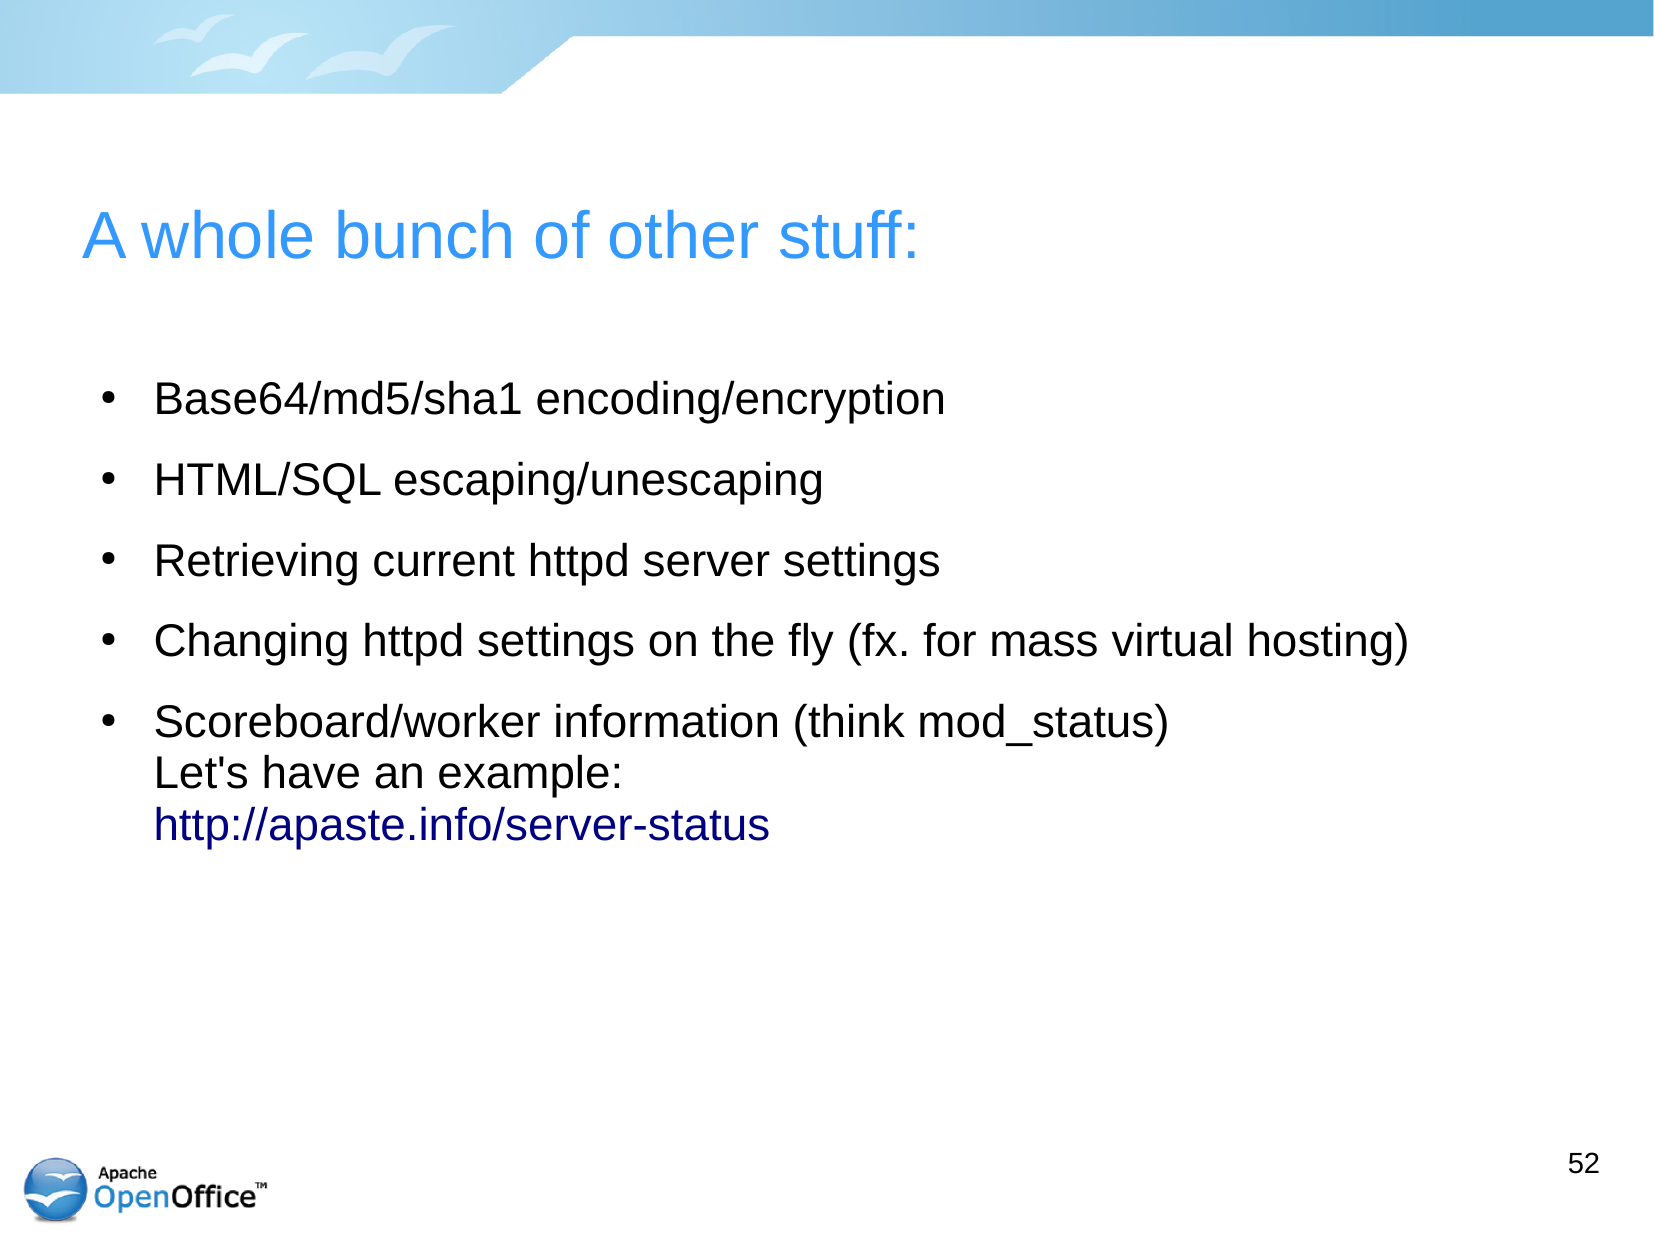

# A whole bunch of other stuff:
Base64/md5/sha1 encoding/encryption
HTML/SQL escaping/unescaping
Retrieving current httpd server settings
Changing httpd settings on the fly (fx. for mass virtual hosting)
Scoreboard/worker information (think mod_status)
Let's have an example:
http://apaste.info/server-status
52